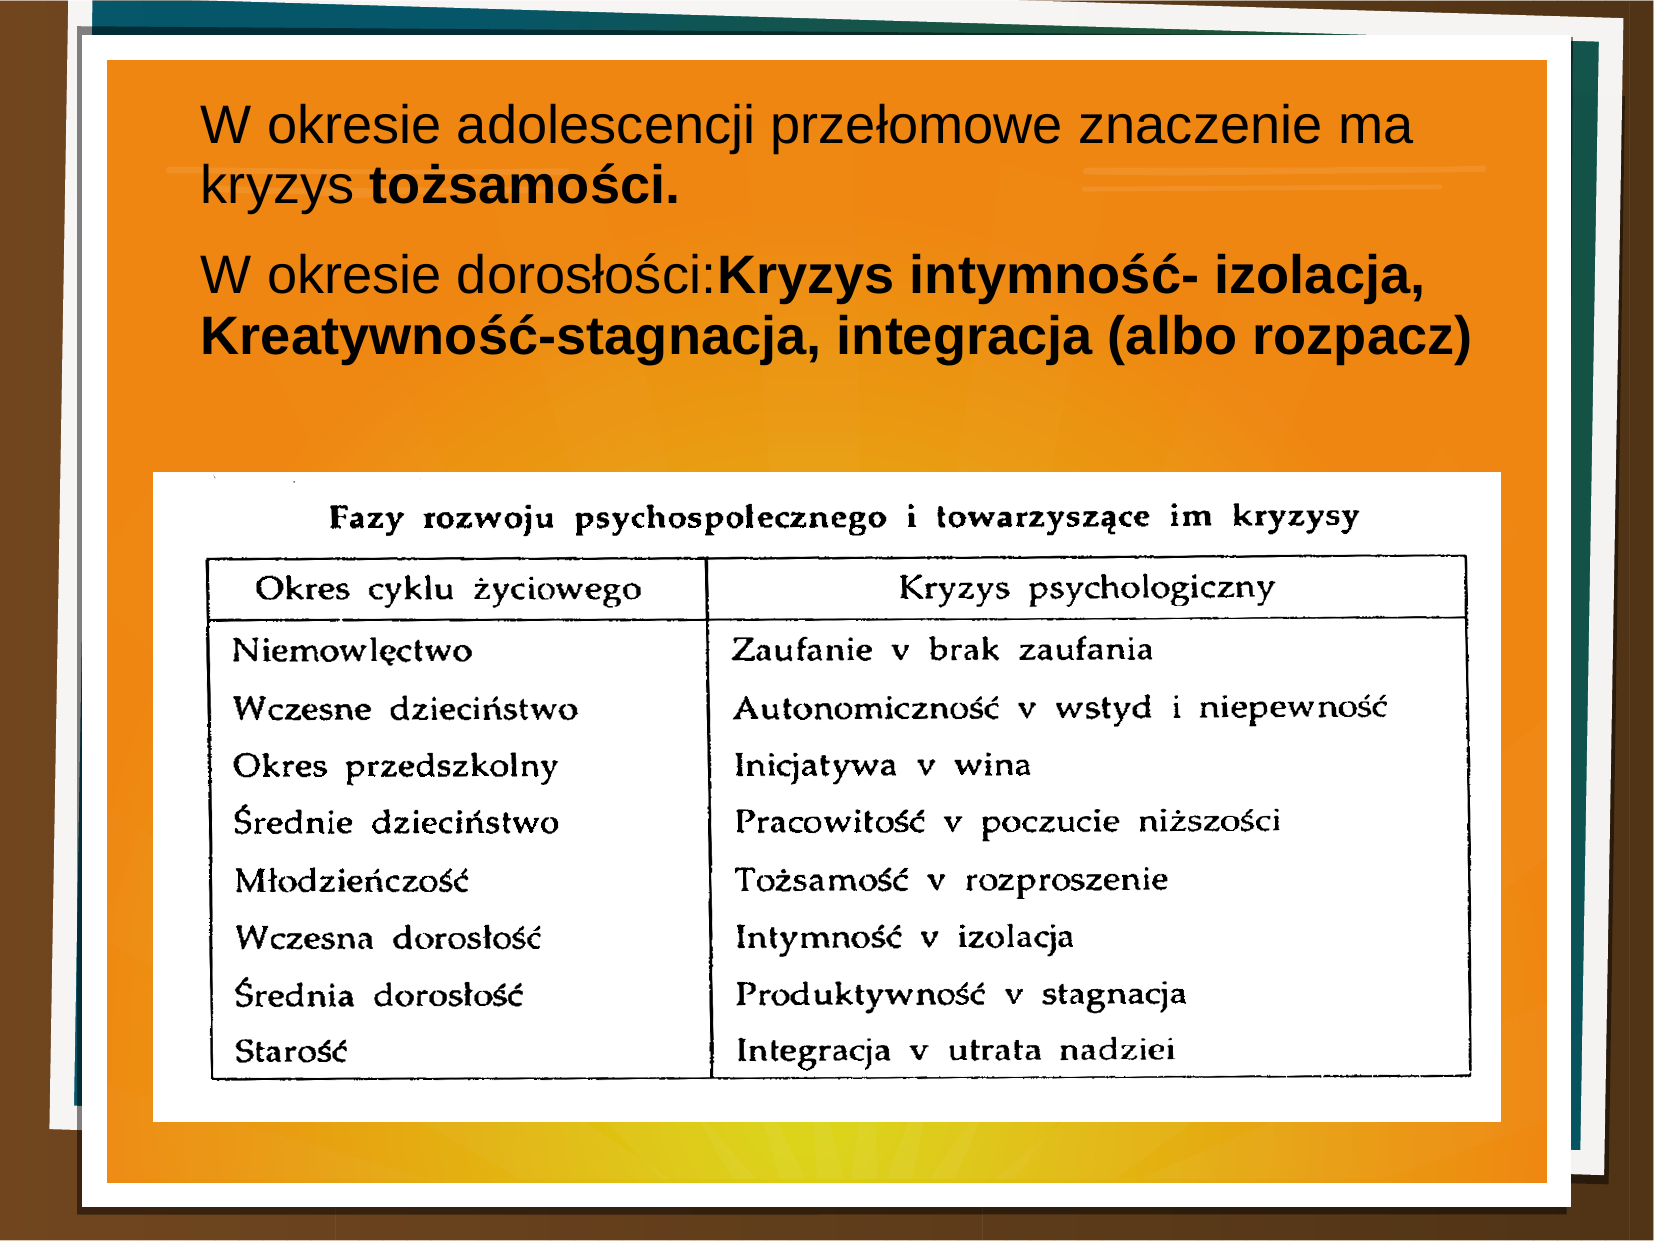

# W okresie adolescencji przełomowe znaczenie ma kryzys tożsamości.
W okresie dorosłości:Kryzys intymność- izolacja, Kreatywność-stagnacja, integracja (albo rozpacz)